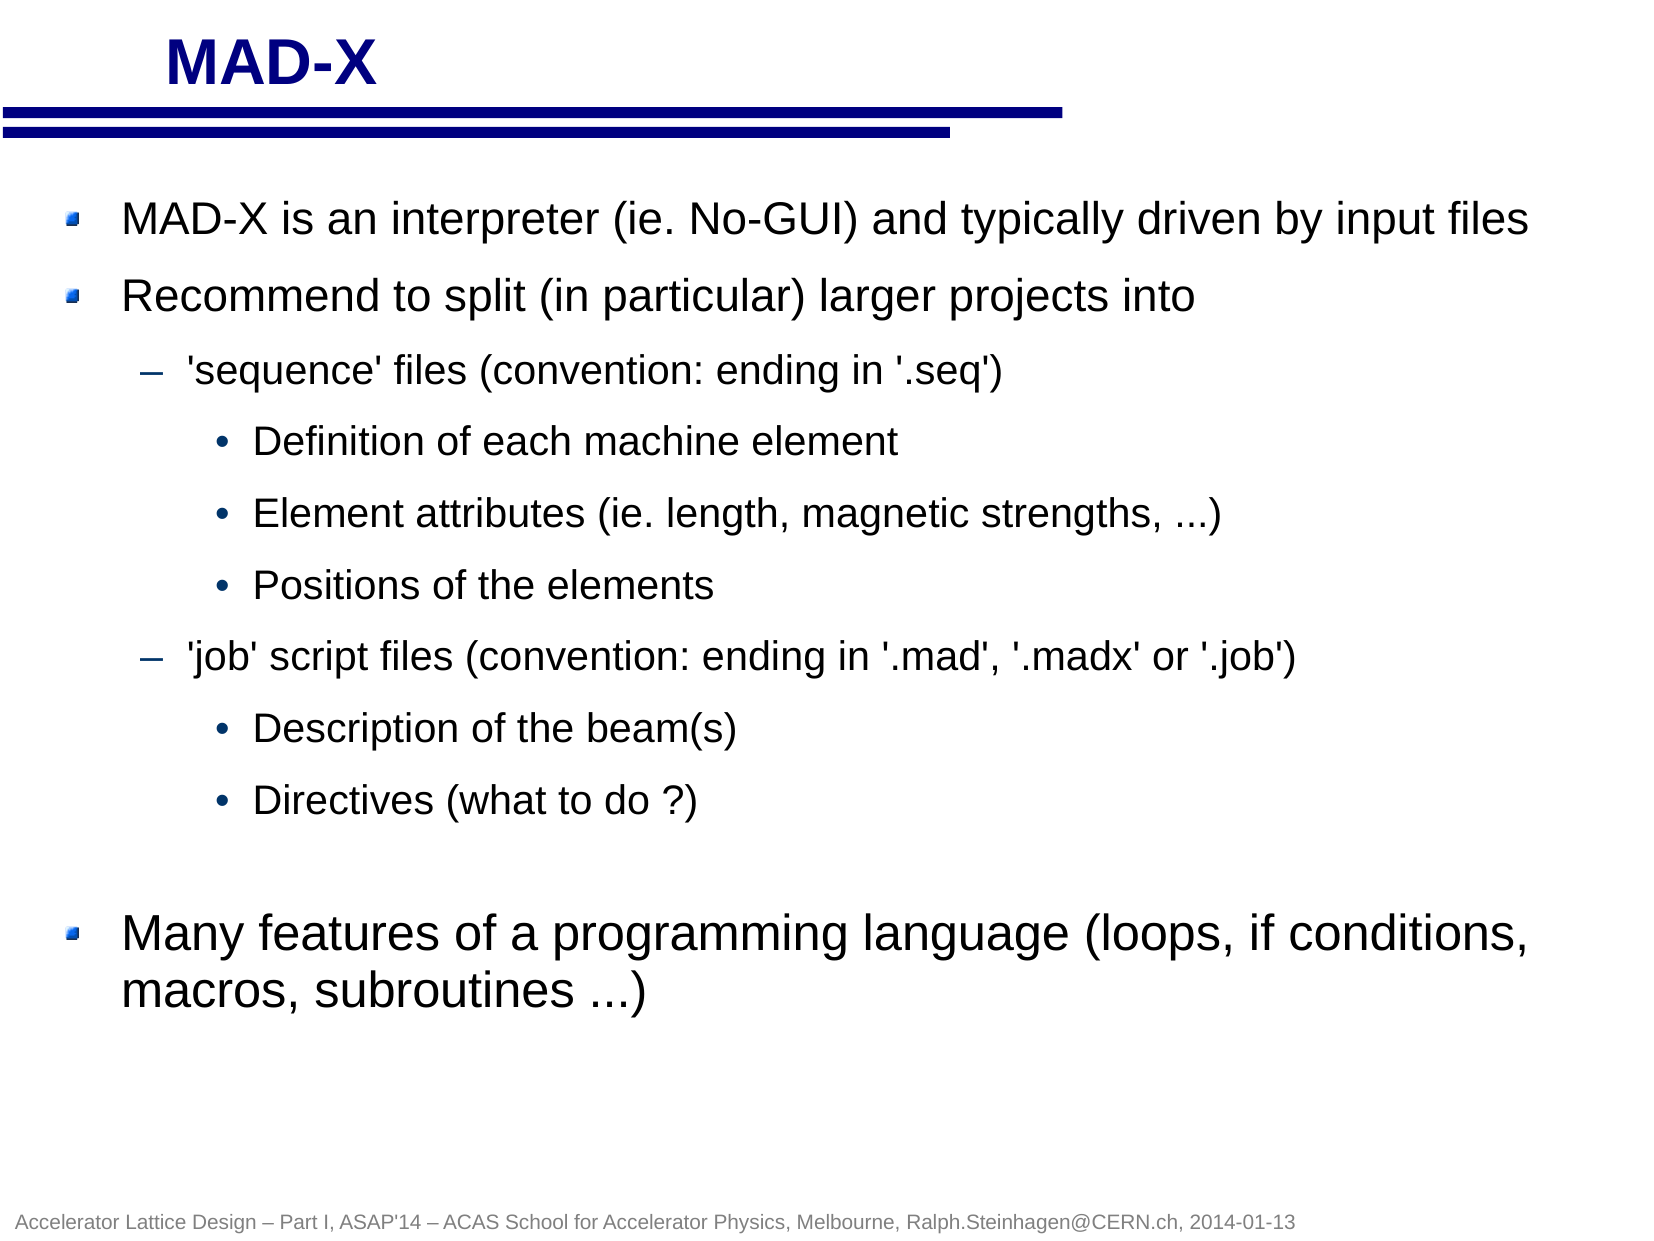

# MAD-X
MAD-X is an interpreter (ie. No-GUI) and typically driven by input files
Recommend to split (in particular) larger projects into
'sequence' files (convention: ending in '.seq')
Definition of each machine element
Element attributes (ie. length, magnetic strengths, ...)
Positions of the elements
'job' script files (convention: ending in '.mad', '.madx' or '.job')
Description of the beam(s)
Directives (what to do ?)
Many features of a programming language (loops, if conditions, macros, subroutines ...)